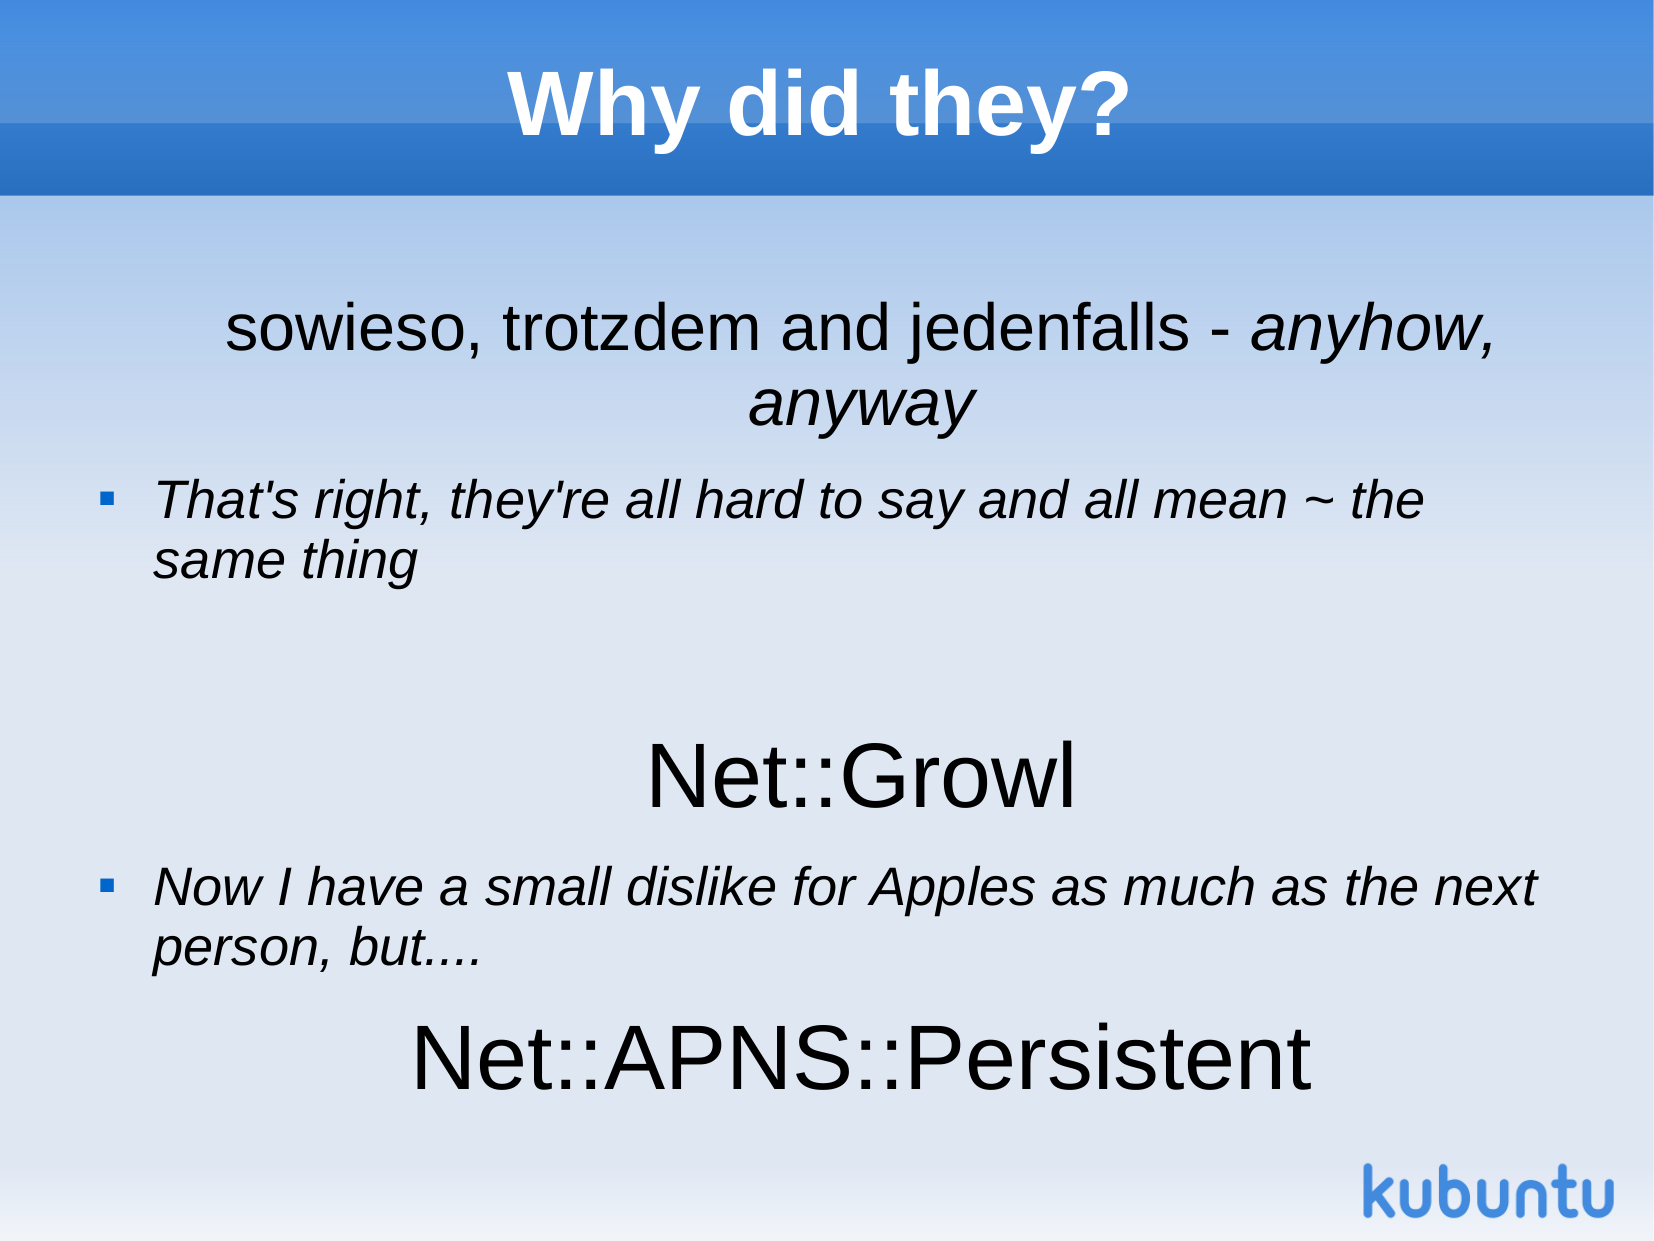

# Why did they?
sowieso, trotzdem and jedenfalls - anyhow, anyway
That's right, they're all hard to say and all mean ~ the same thing
Net::Growl
Now I have a small dislike for Apples as much as the next person, but....
Net::APNS::Persistent